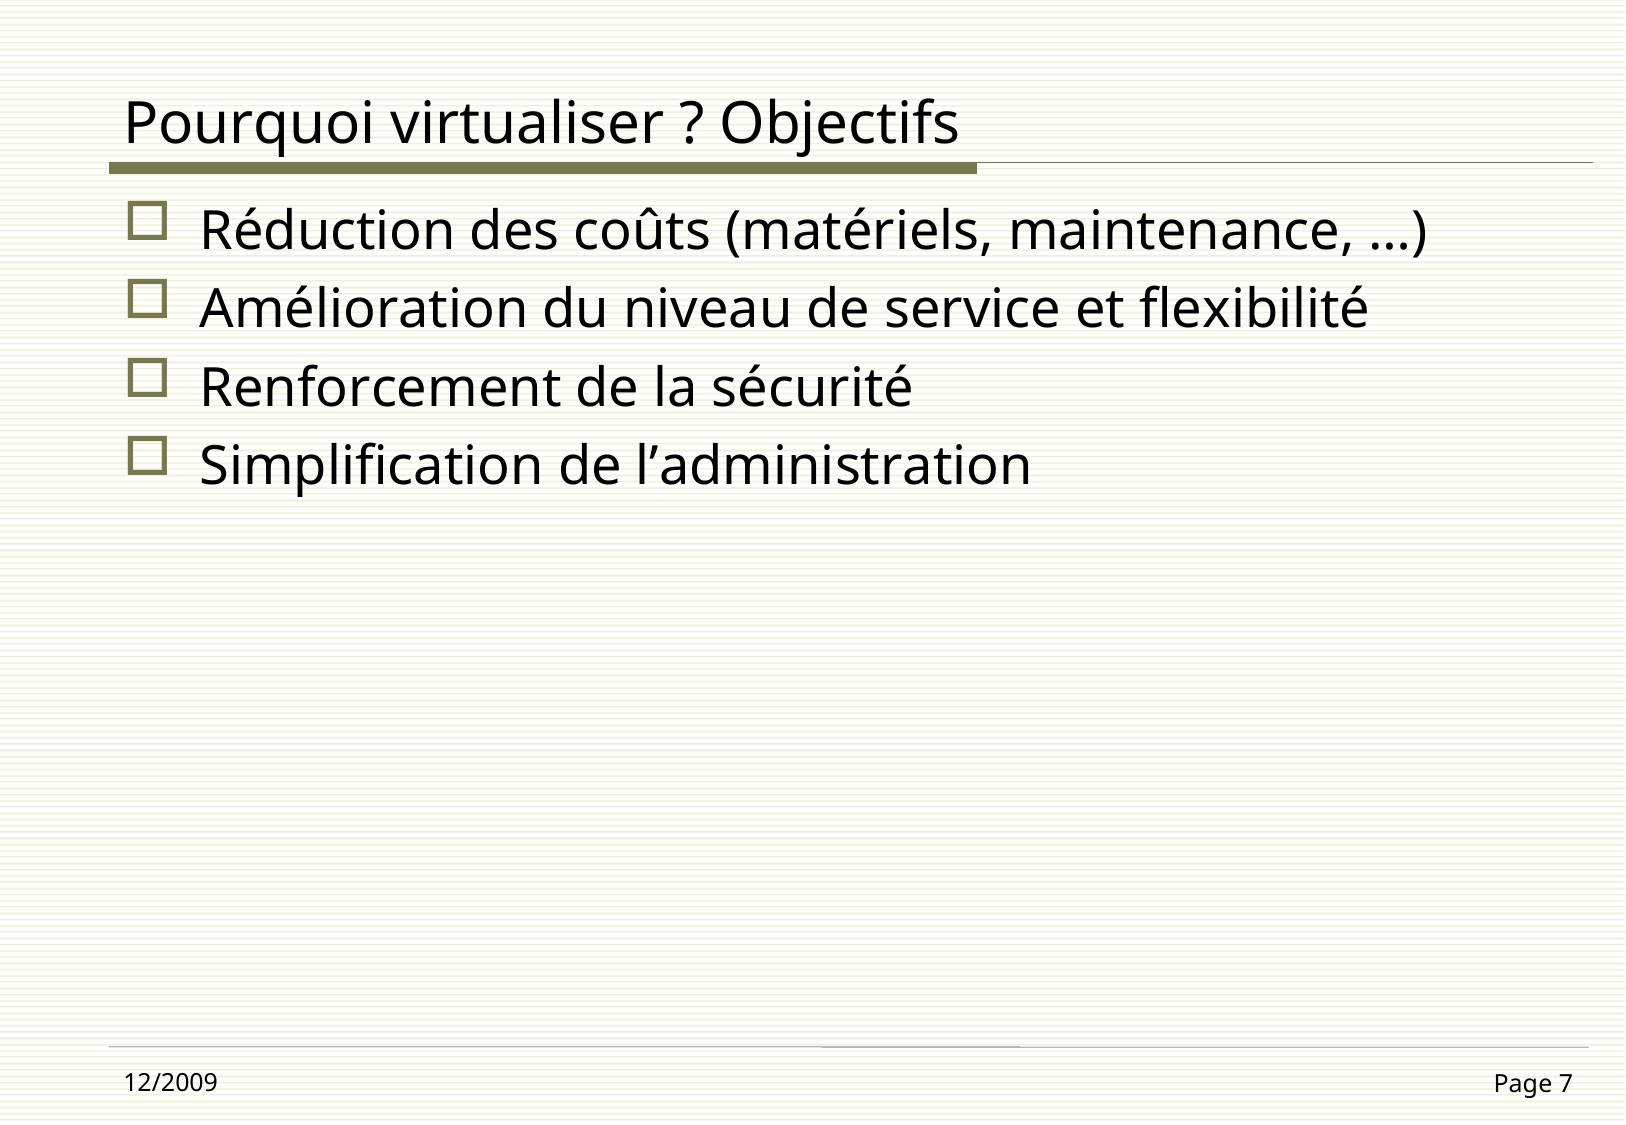

# Pourquoi virtualiser ? Objectifs
Réduction des coûts (matériels, maintenance, …)‏
Amélioration du niveau de service et flexibilité
Renforcement de la sécurité
Simplification de l’administration
7